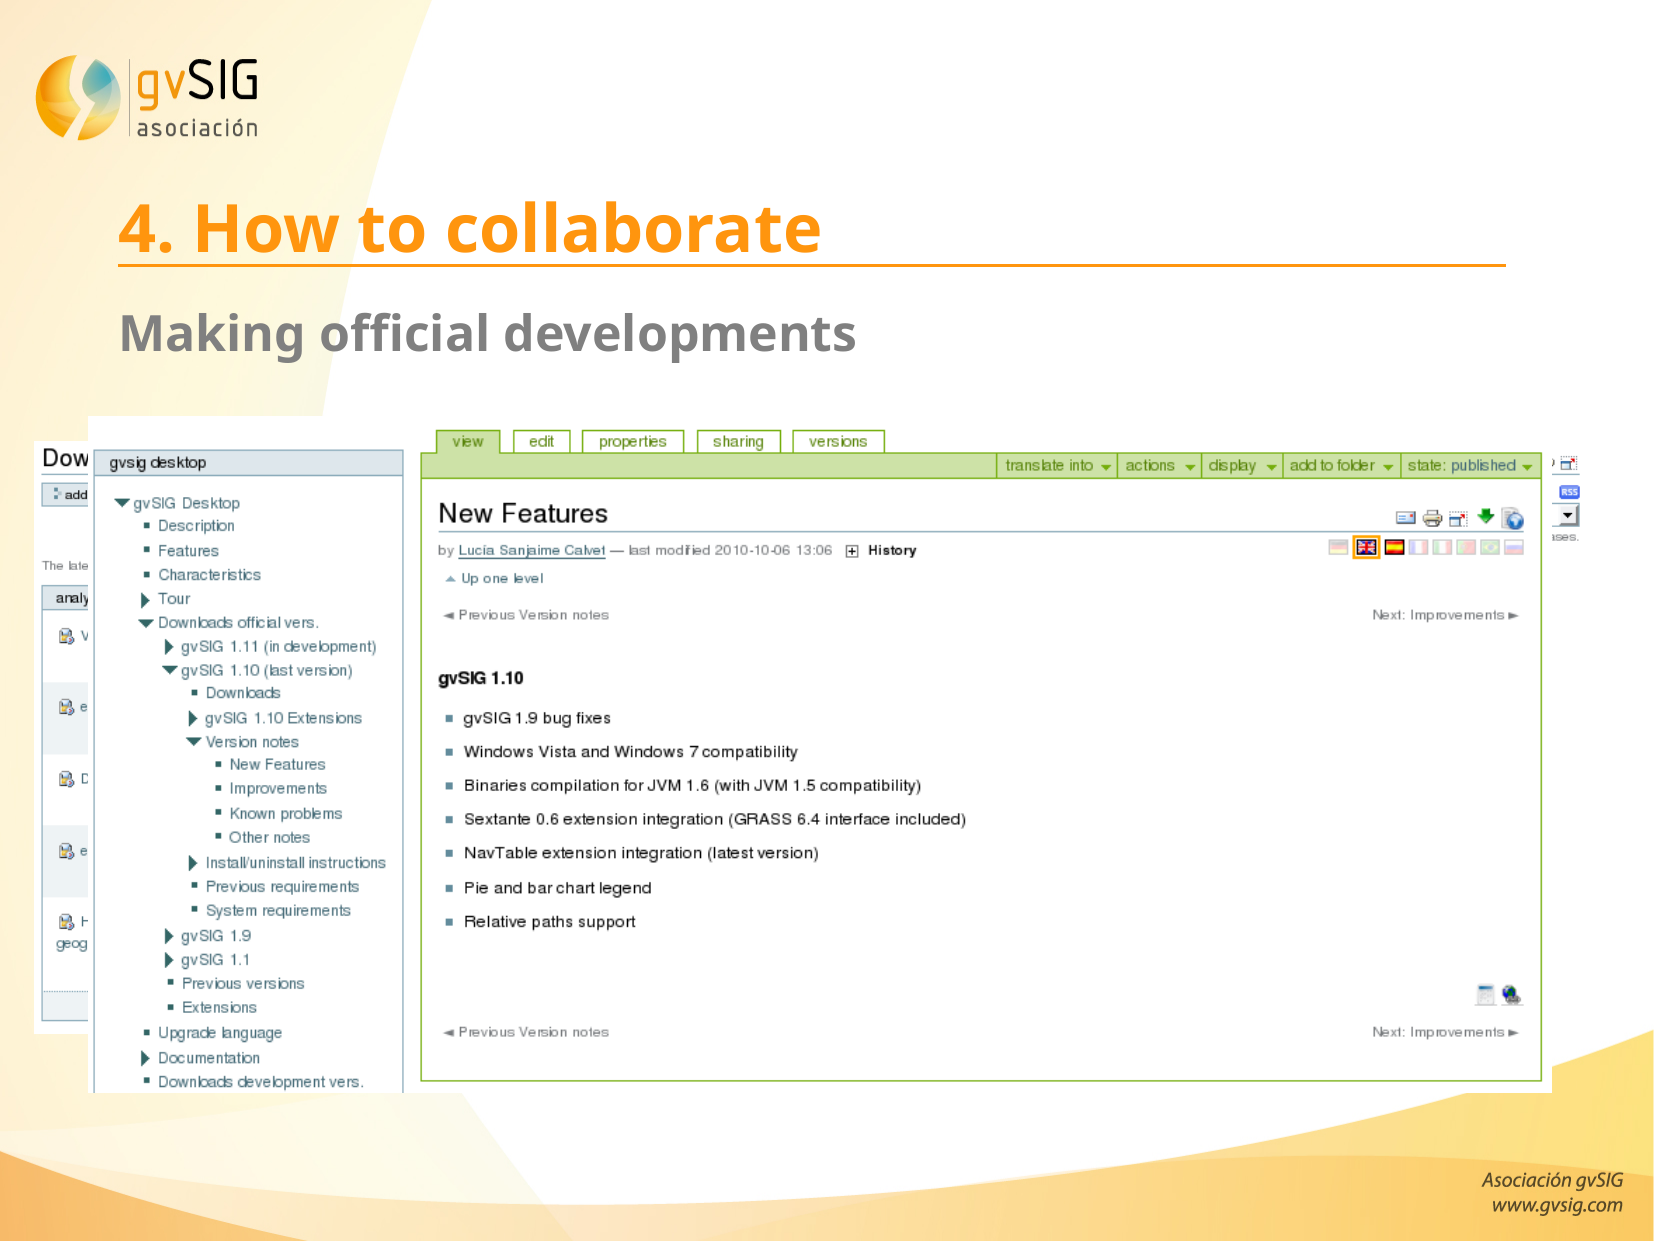

# 4. How to collaborate
Making official developments